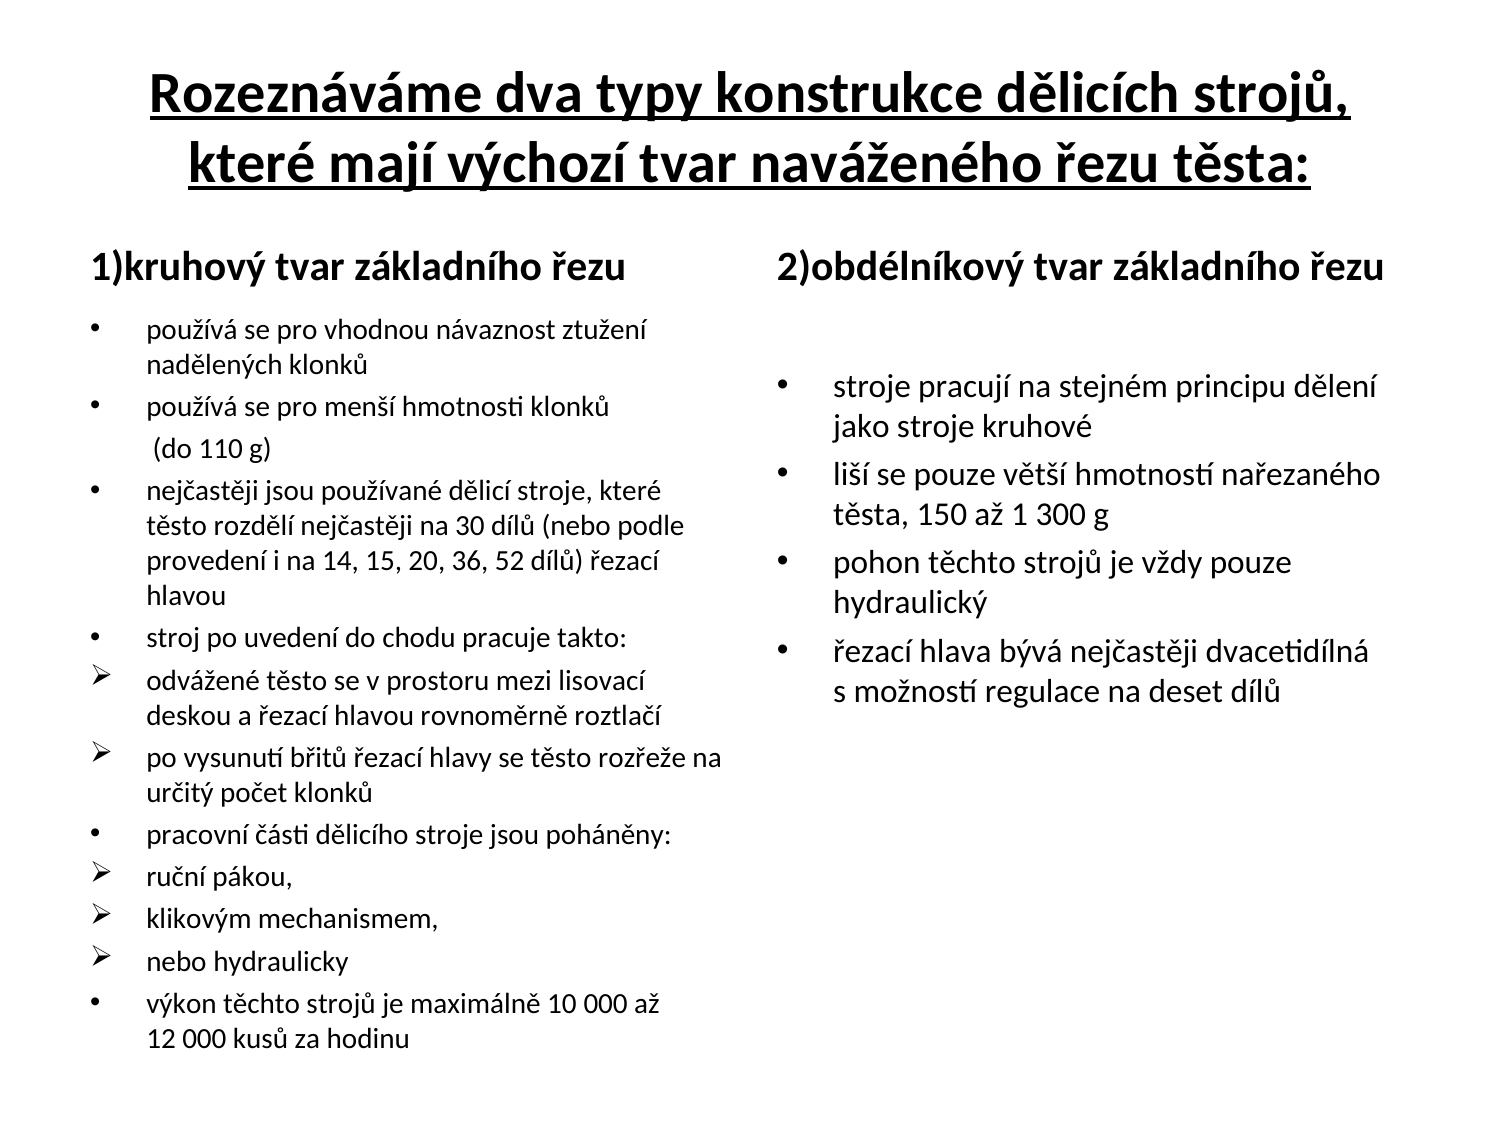

# Rozeznáváme dva typy konstrukce dělicích strojů, které mají výchozí tvar naváženého řezu těsta:
1)kruhový tvar základního řezu
2)obdélníkový tvar základního řezu
používá se pro vhodnou návaznost ztužení nadělených klonků
používá se pro menší hmotnosti klonků
 (do 110 g)
nejčastěji jsou používané dělicí stroje, které těsto rozdělí nejčastěji na 30 dílů (nebo podle provedení i na 14, 15, 20, 36, 52 dílů) řezací hlavou
stroj po uvedení do chodu pracuje takto:
odvážené těsto se v prostoru mezi lisovací deskou a řezací hlavou rovnoměrně roztlačí
po vysunutí břitů řezací hlavy se těsto rozřeže na určitý počet klonků
pracovní části dělicího stroje jsou poháněny:
ruční pákou,
klikovým mechanismem,
nebo hydraulicky
výkon těchto strojů je maximálně 10 000 až 12 000 kusů za hodinu
stroje pracují na stejném principu dělení jako stroje kruhové
liší se pouze větší hmotností nařezaného těsta, 150 až 1 300 g
pohon těchto strojů je vždy pouze hydraulický
řezací hlava bývá nejčastěji dvacetidílná s možností regulace na deset dílů